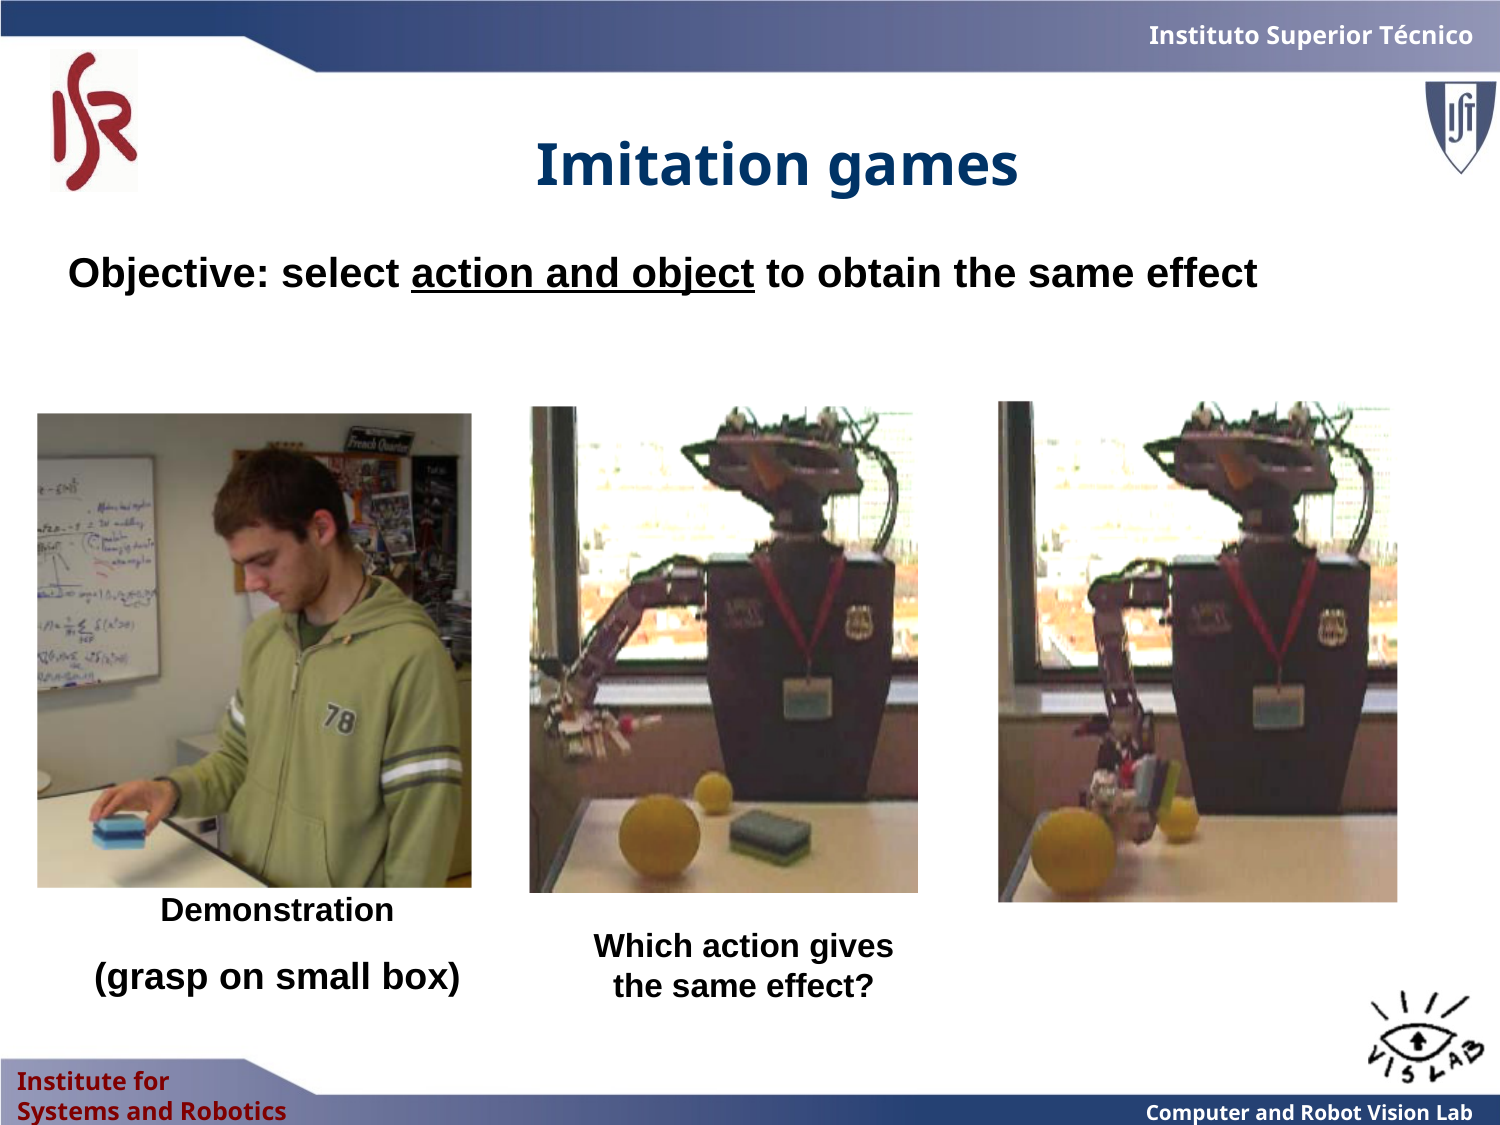

Imitation games
Objective: select action and object to obtain the same effect
Demonstration
(grasp on small box)
Which action gives the same effect?